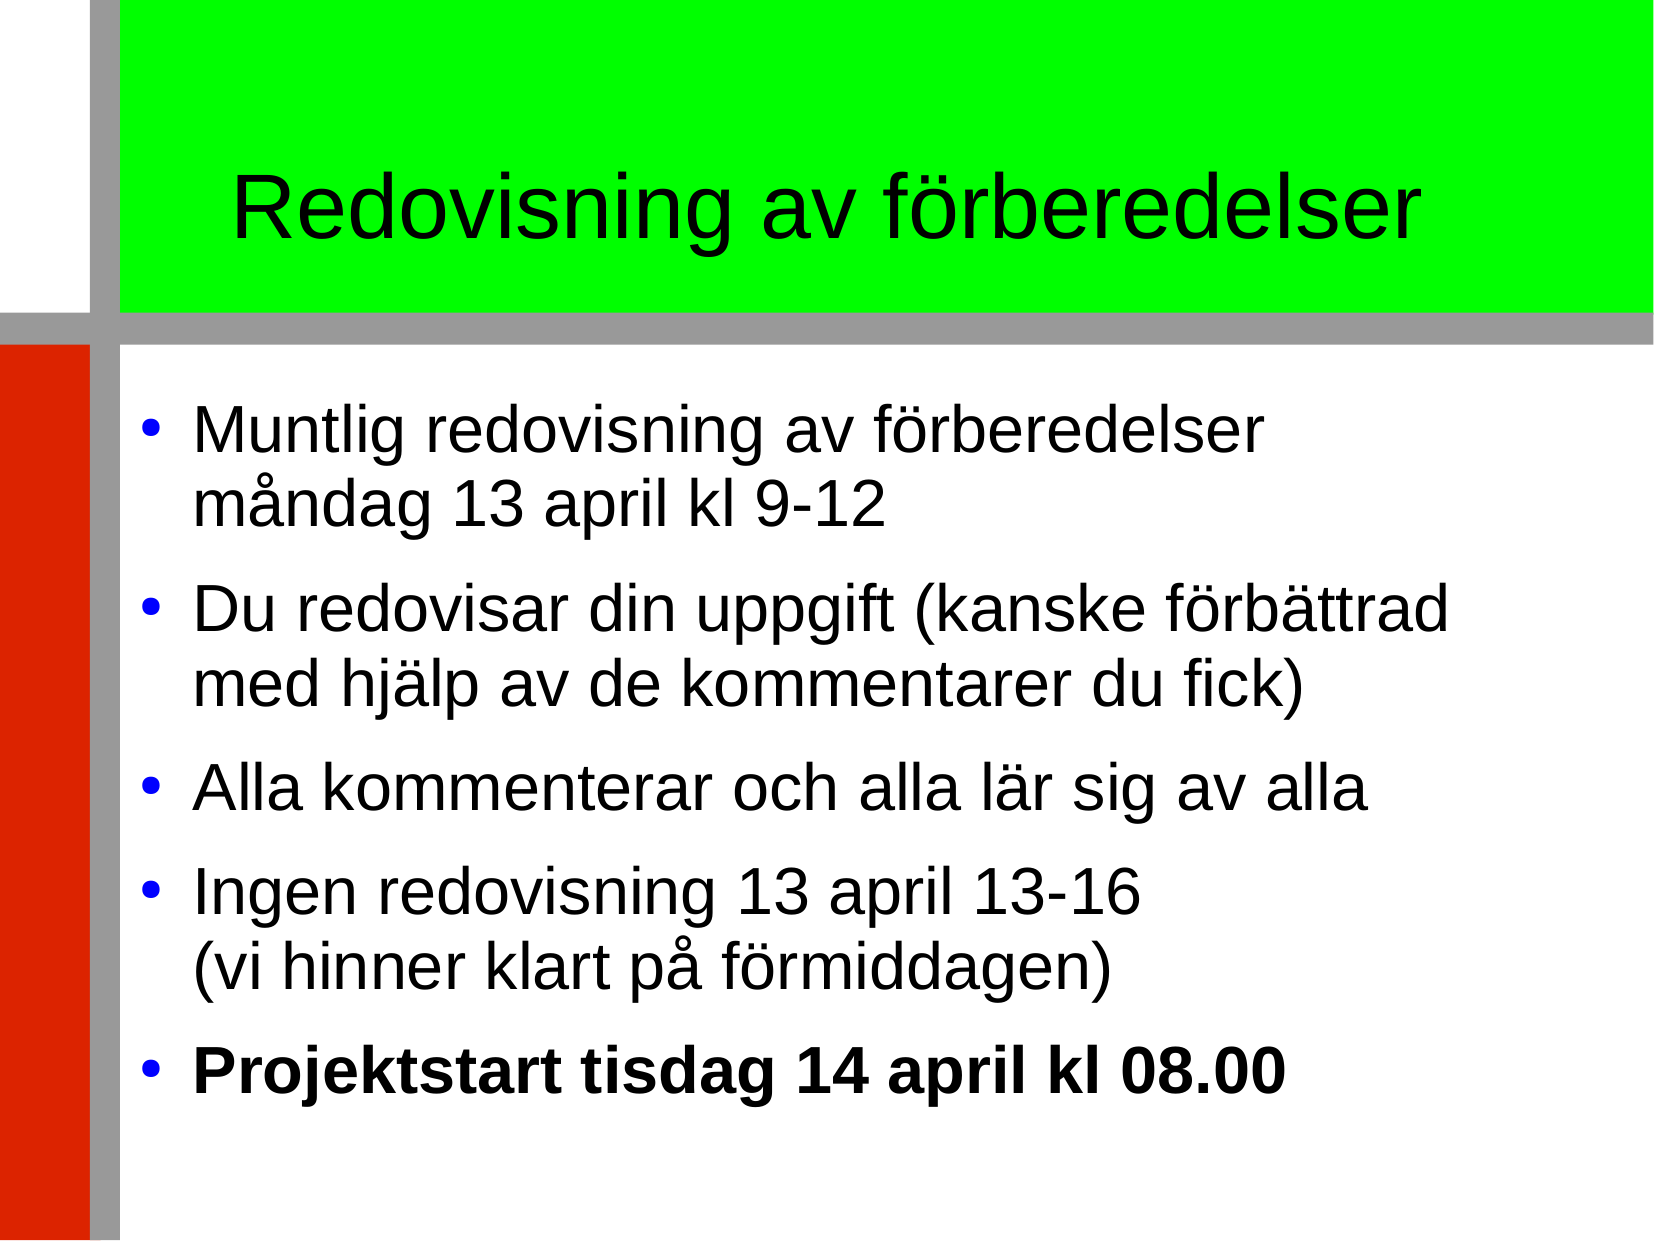

# Redovisning av förberedelser
Muntlig redovisning av förberedelser
måndag 13 april kl 9-12
Du redovisar din uppgift (kanske förbättrad med hjälp av de kommentarer du fick)
Alla kommenterar och alla lär sig av alla
Ingen redovisning 13 april 13-16
(vi hinner klart på förmiddagen)
Projektstart tisdag 14 april kl 08.00